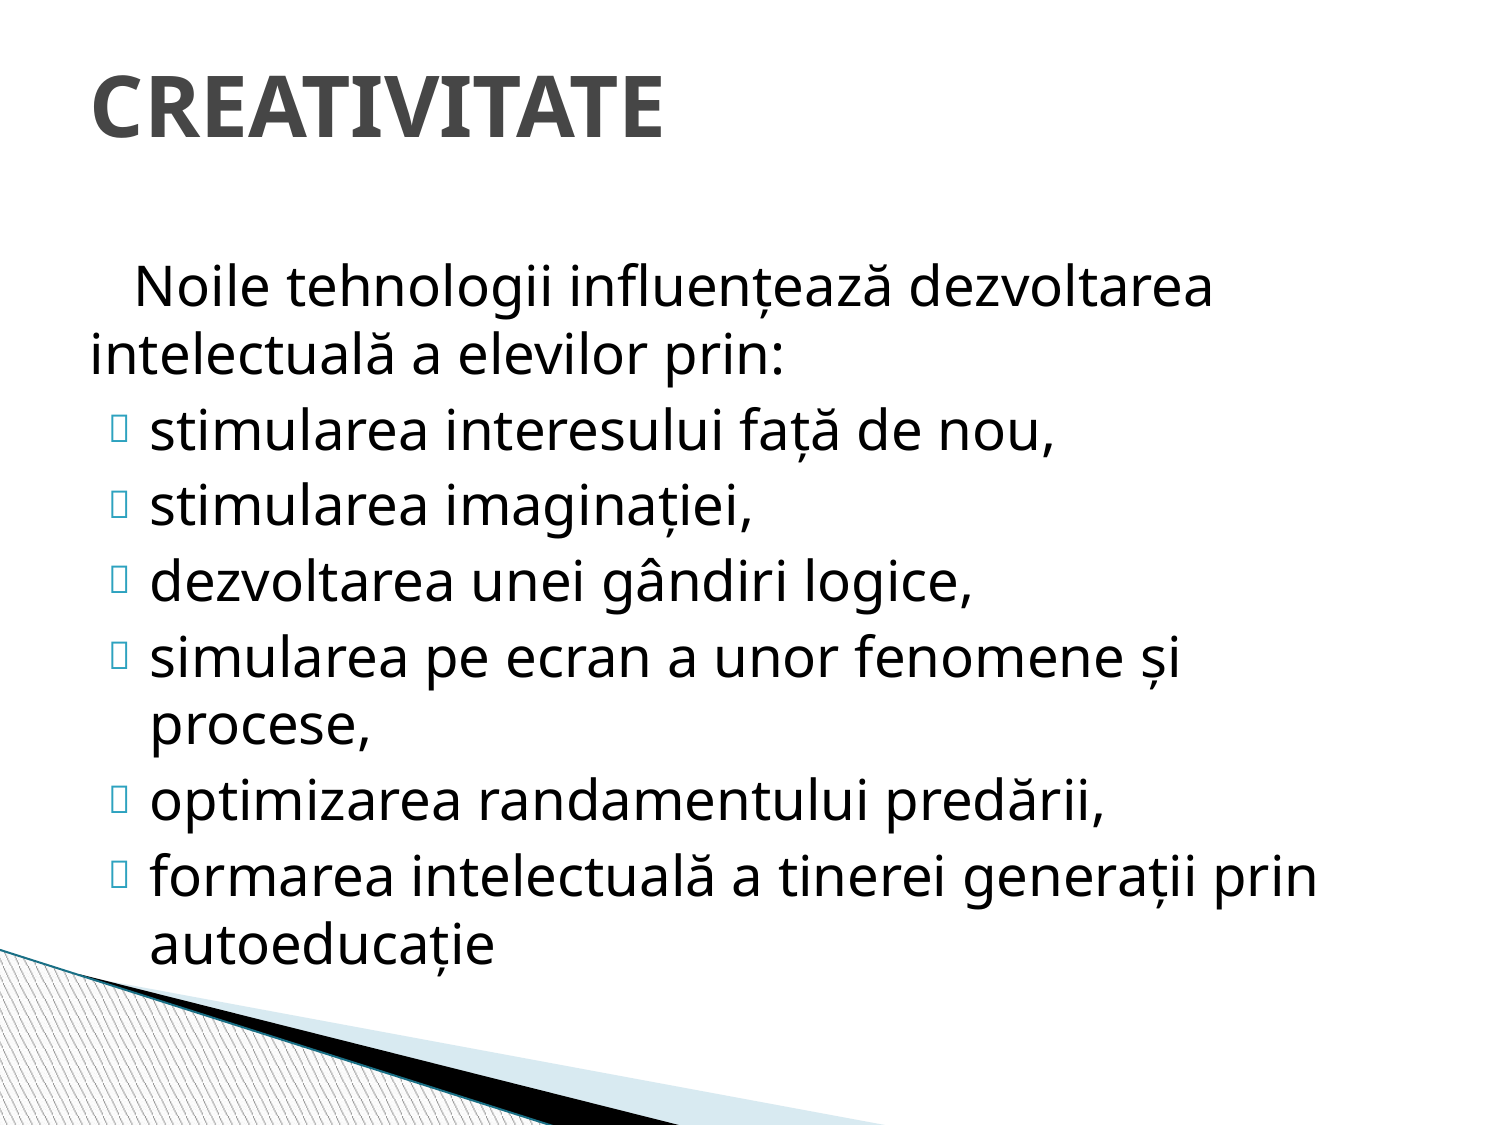

CREATIVITATE
# Noile tehnologii influențează dezvoltarea intelectuală a elevilor prin:
stimularea interesului față de nou,
stimularea imaginației,
dezvoltarea unei gândiri logice,
simularea pe ecran a unor fenomene și procese,
optimizarea randamentului predării,
formarea intelectuală a tinerei generații prin autoeducație